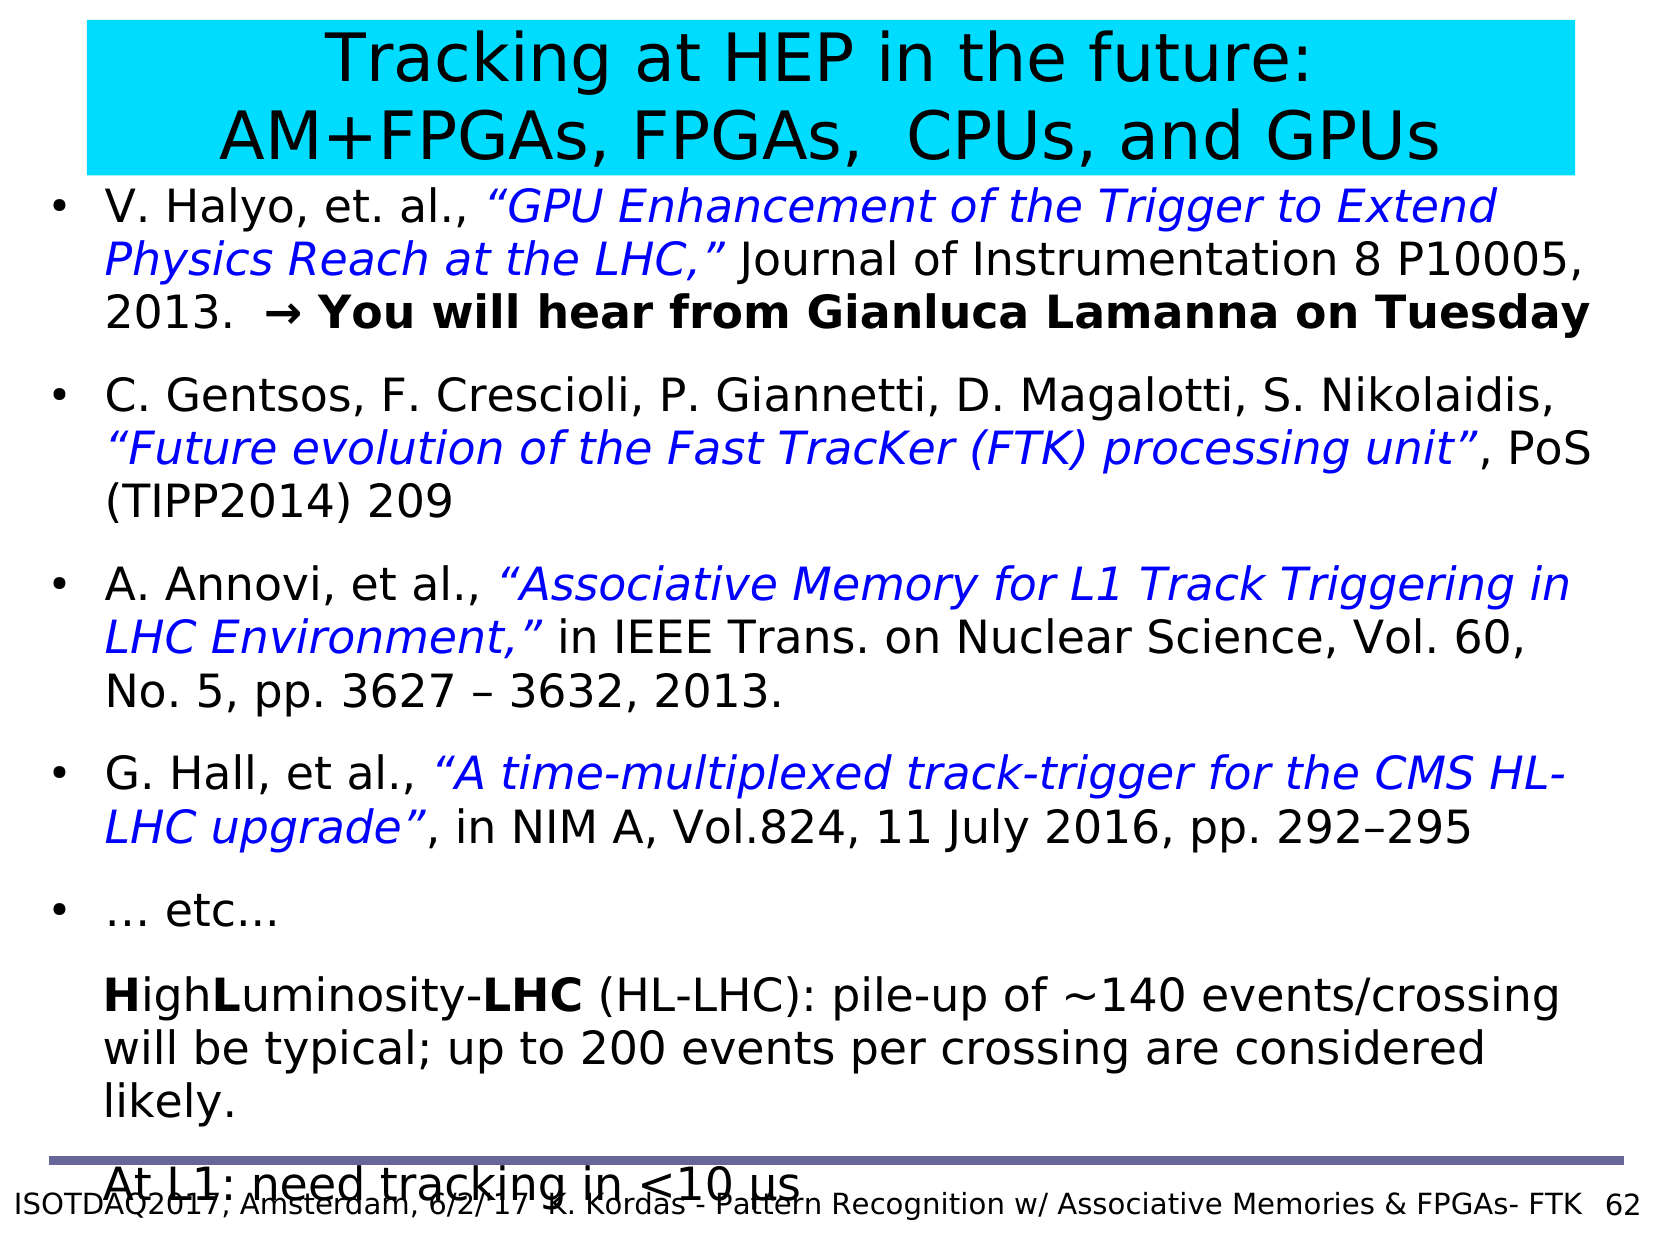

# Tracking at HEP in the future: AM+FPGAs, FPGAs, CPUs, and GPUs
V. Halyo, et. al., “GPU Enhancement of the Trigger to Extend Physics Reach at the LHC,” Journal of Instrumentation 8 P10005, 2013. → You will hear from Gianluca Lamanna on Tuesday
C. Gentsos, F. Crescioli, P. Giannetti, D. Magalotti, S. Nikolaidis, “Future evolution of the Fast TracKer (FTK) processing unit”, PoS (TIPP2014) 209
A. Annovi, et al., “Associative Memory for L1 Track Triggering in LHC Environment,” in IEEE Trans. on Nuclear Science, Vol. 60, No. 5, pp. 3627 – 3632, 2013.
G. Hall, et al., “A time-multiplexed track-trigger for the CMS HL-LHC upgrade”, in NIM A, Vol.824, 11 July 2016, pp. 292–295
… etc...
HighLuminosity-LHC (HL-LHC): pile-up of ~140 events/crossing will be typical; up to 200 events per crossing are considered likely.
At L1: need tracking in <10 μs
ISOTDAQ2017, Amsterdam, 6/2/'17
K. Kordas - Pattern Recognition w/ Associative Memories & FPGAs- FTK
62